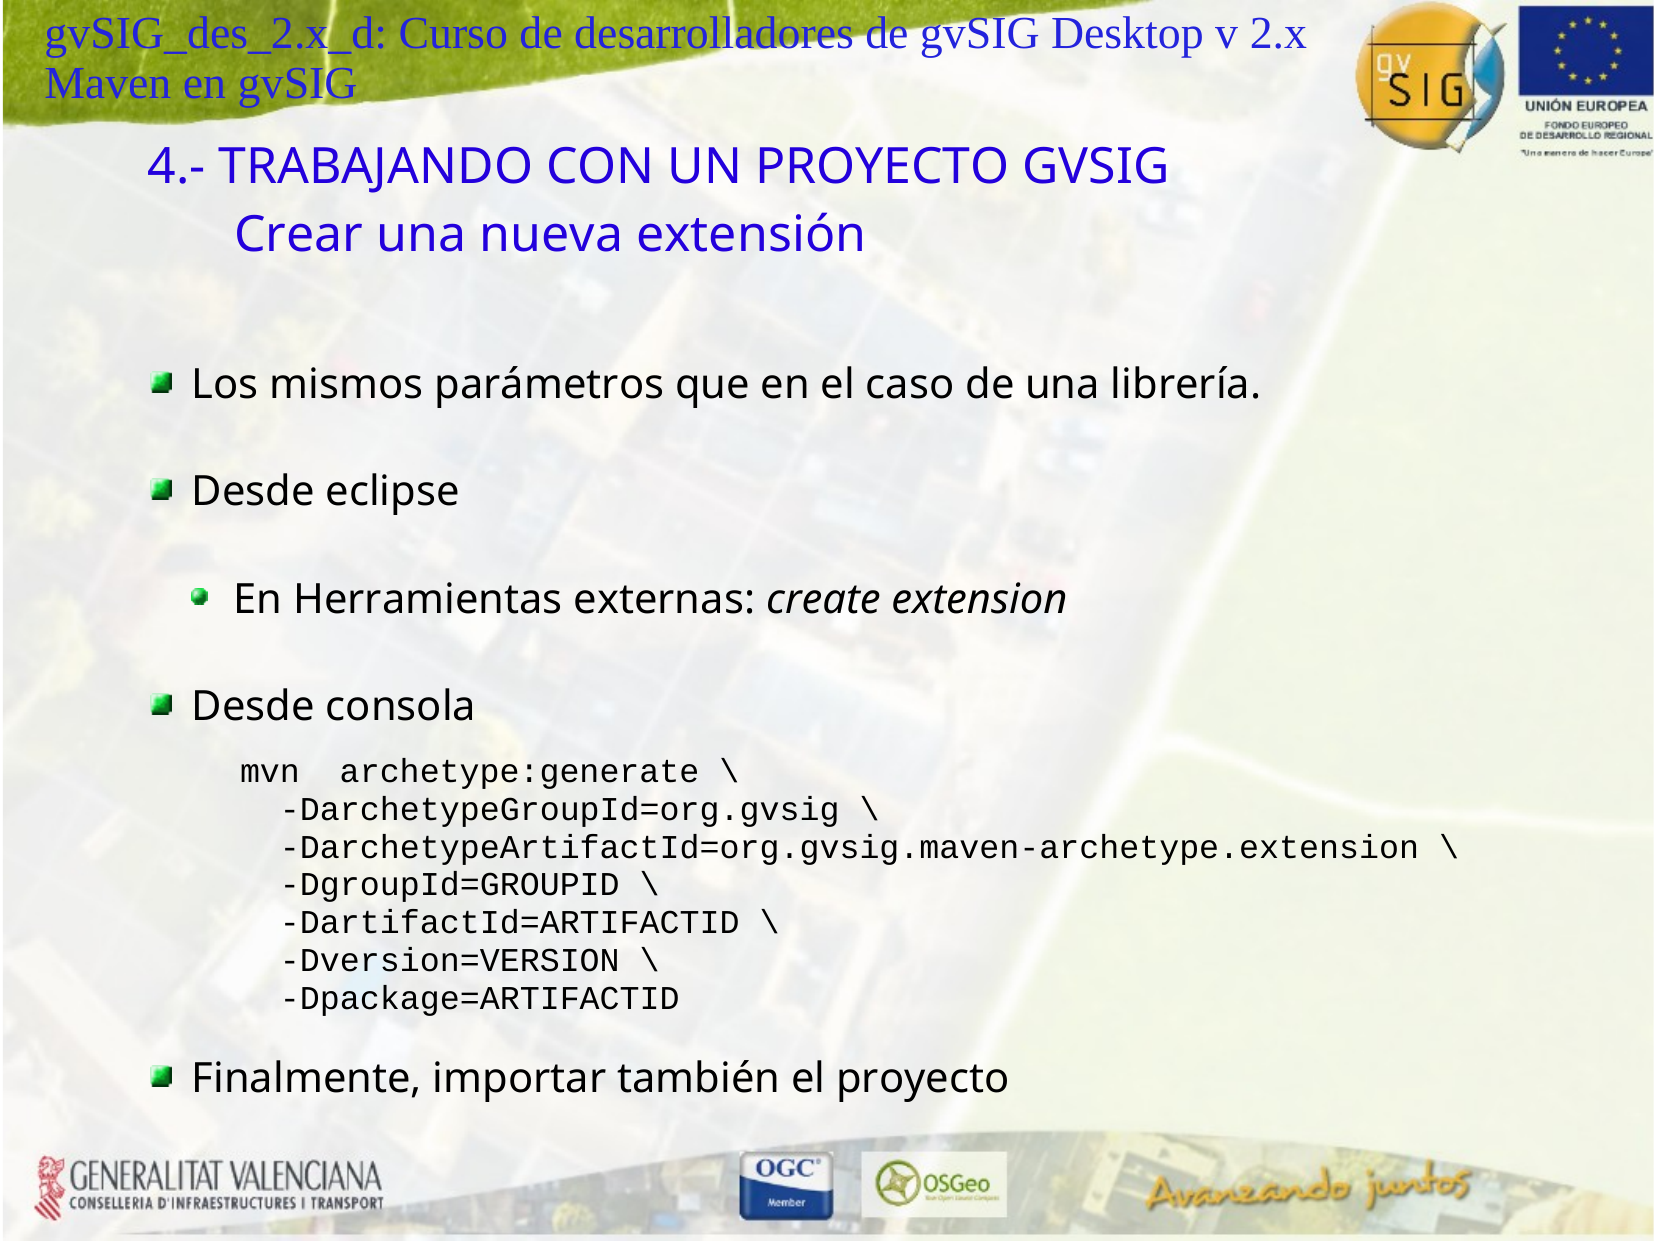

# 4.- TRABAJANDO CON UN PROYECTO GVSIG Crear una nueva extensión
Los mismos parámetros que en el caso de una librería.
Desde eclipse
En Herramientas externas: create extension
Desde consola
mvn archetype:generate \
 -DarchetypeGroupId=org.gvsig \
 -DarchetypeArtifactId=org.gvsig.maven-archetype.extension \
 -DgroupId=GROUPID \
 -DartifactId=ARTIFACTID \
 -Dversion=VERSION \
 -Dpackage=ARTIFACTID
Finalmente, importar también el proyecto